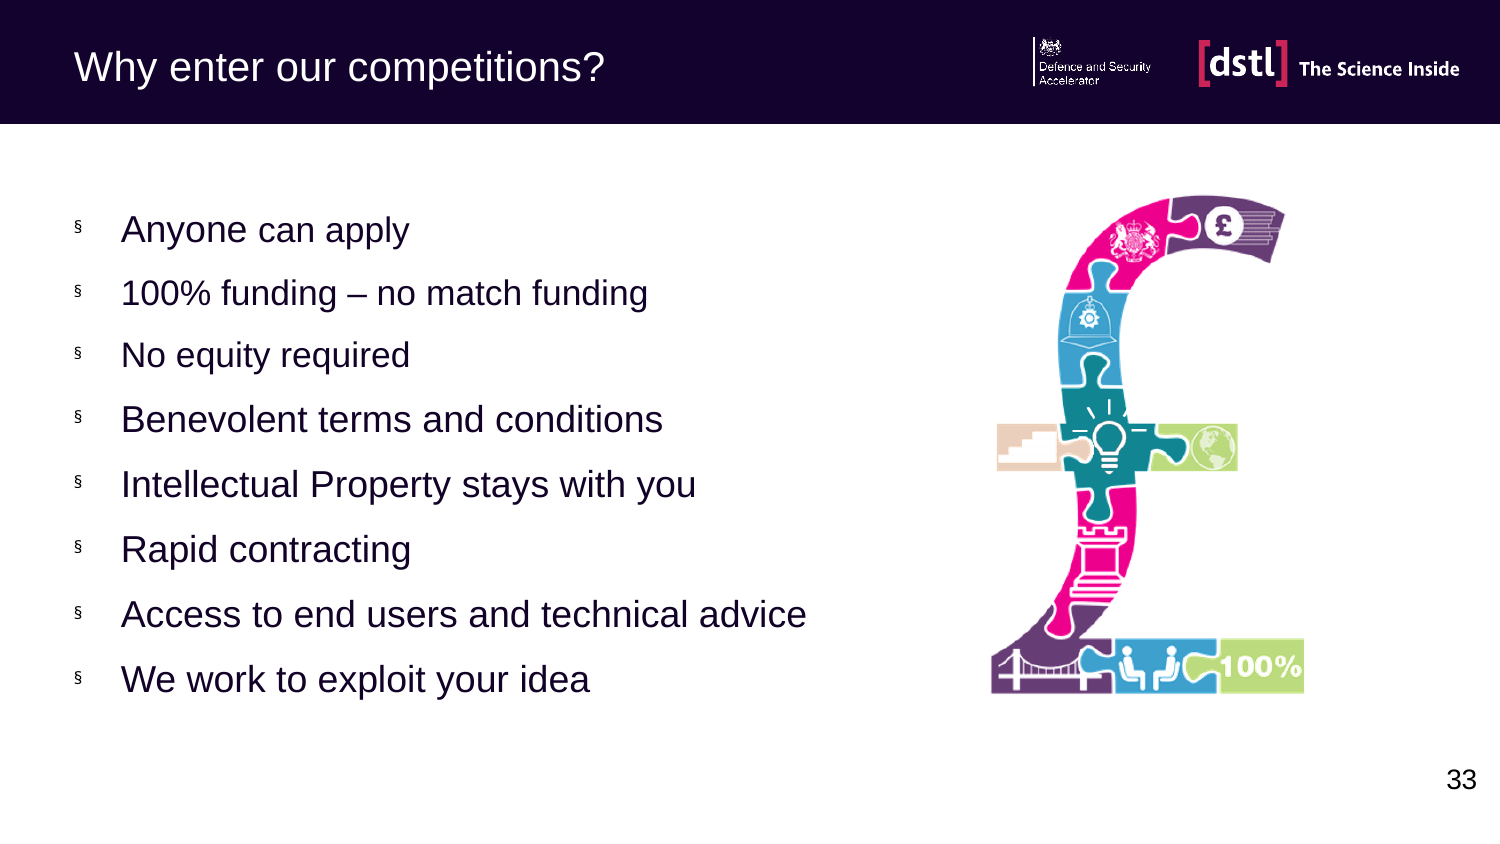

Why enter our competitions?
Anyone can apply
100% funding – no match funding
No equity required
Benevolent terms and conditions
Intellectual Property stays with you
Rapid contracting
Access to end users and technical advice
We work to exploit your idea